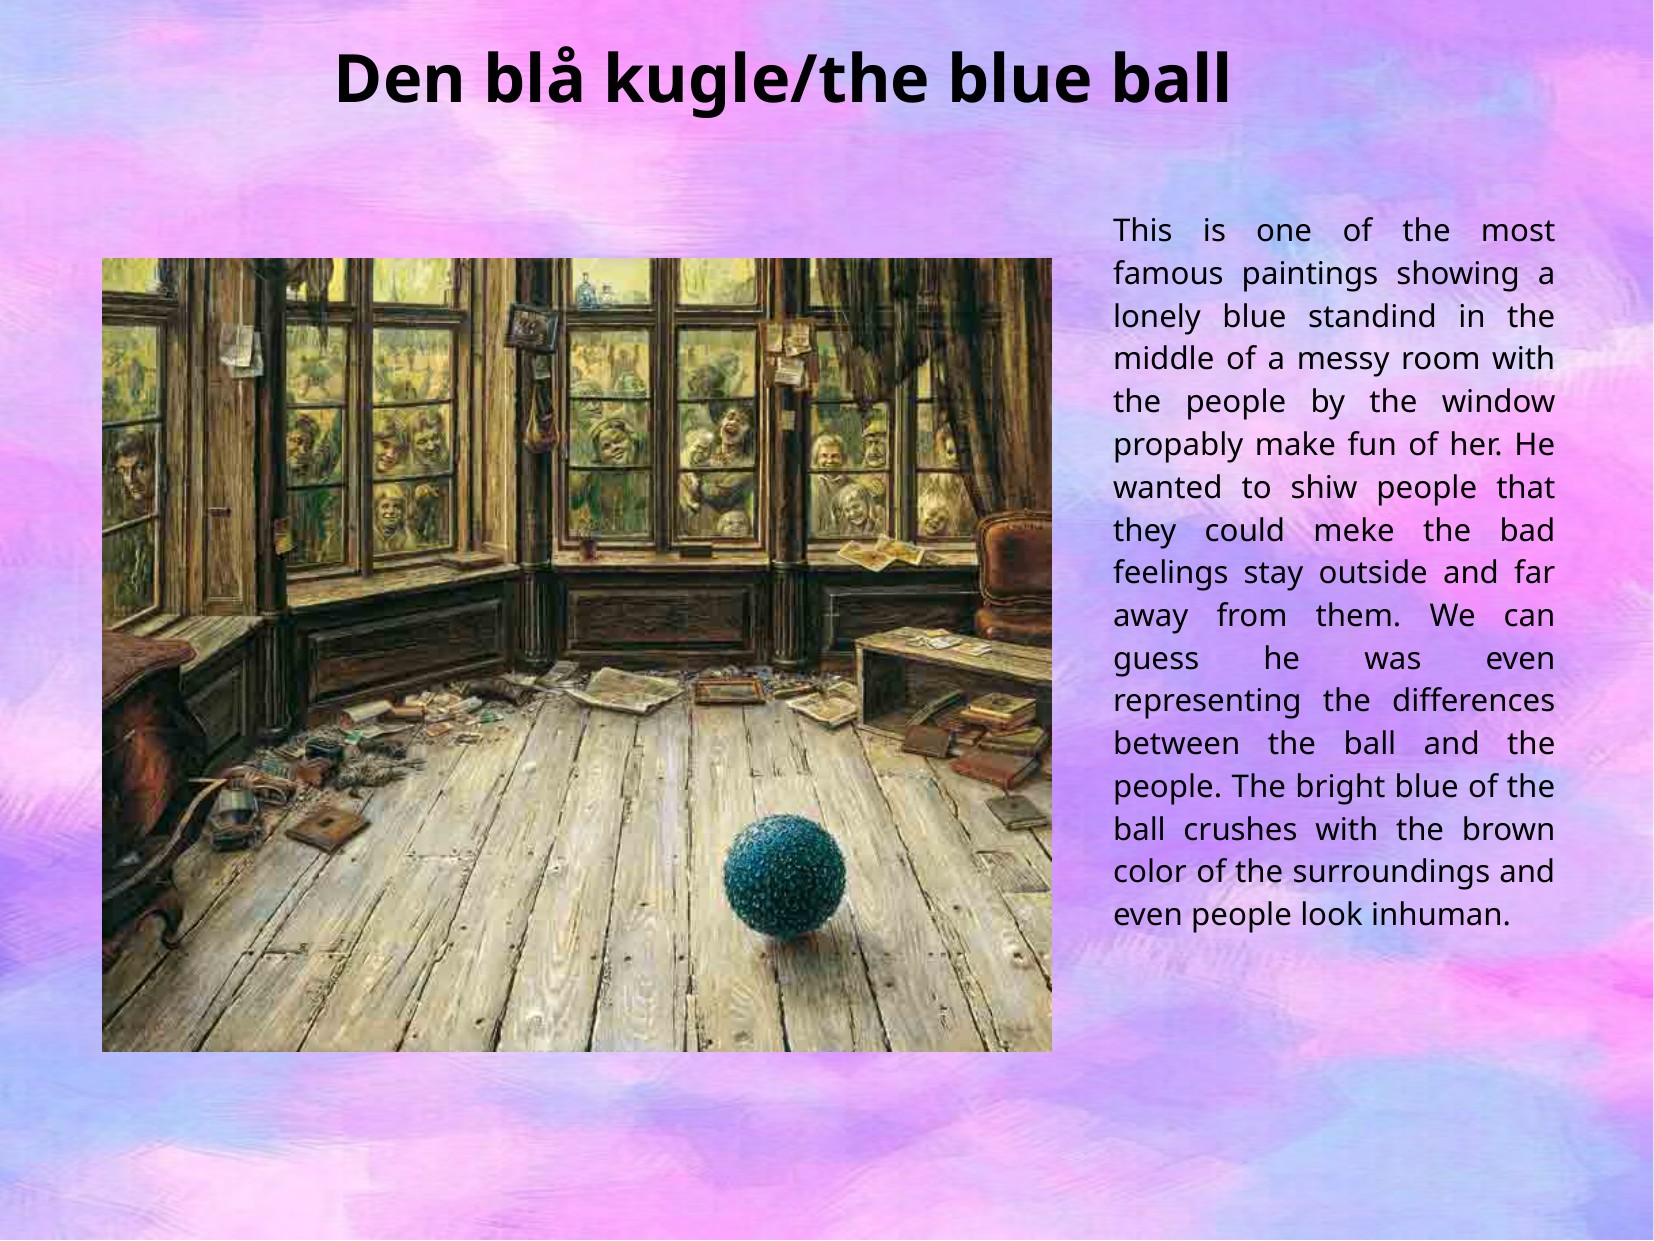

Den blå kugle/the blue ball
#
This is one of the most famous paintings showing a lonely blue standind in the middle of a messy room with the people by the window propably make fun of her. He wanted to shiw people that they could meke the bad feelings stay outside and far away from them. We can guess he was even representing the differences between the ball and the people. The bright blue of the ball crushes with the brown color of the surroundings and even people look inhuman.